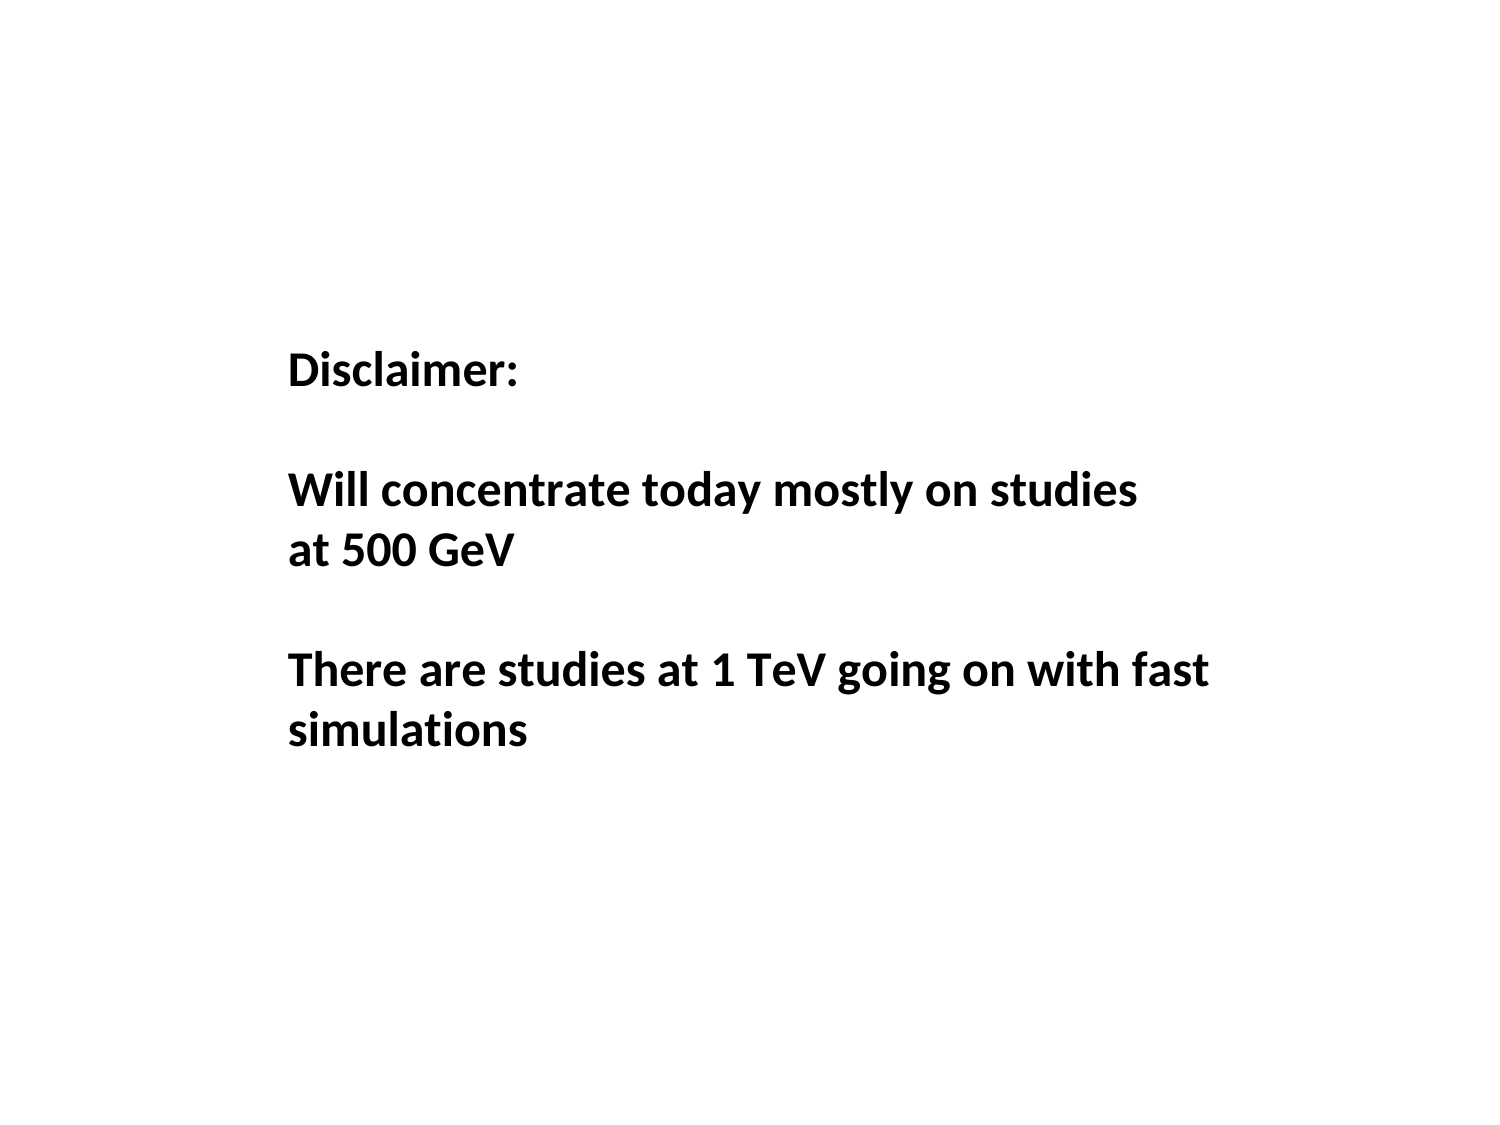

Disclaimer:
Will concentrate today mostly on studies
at 500 GeV
There are studies at 1 TeV going on with fast
simulations